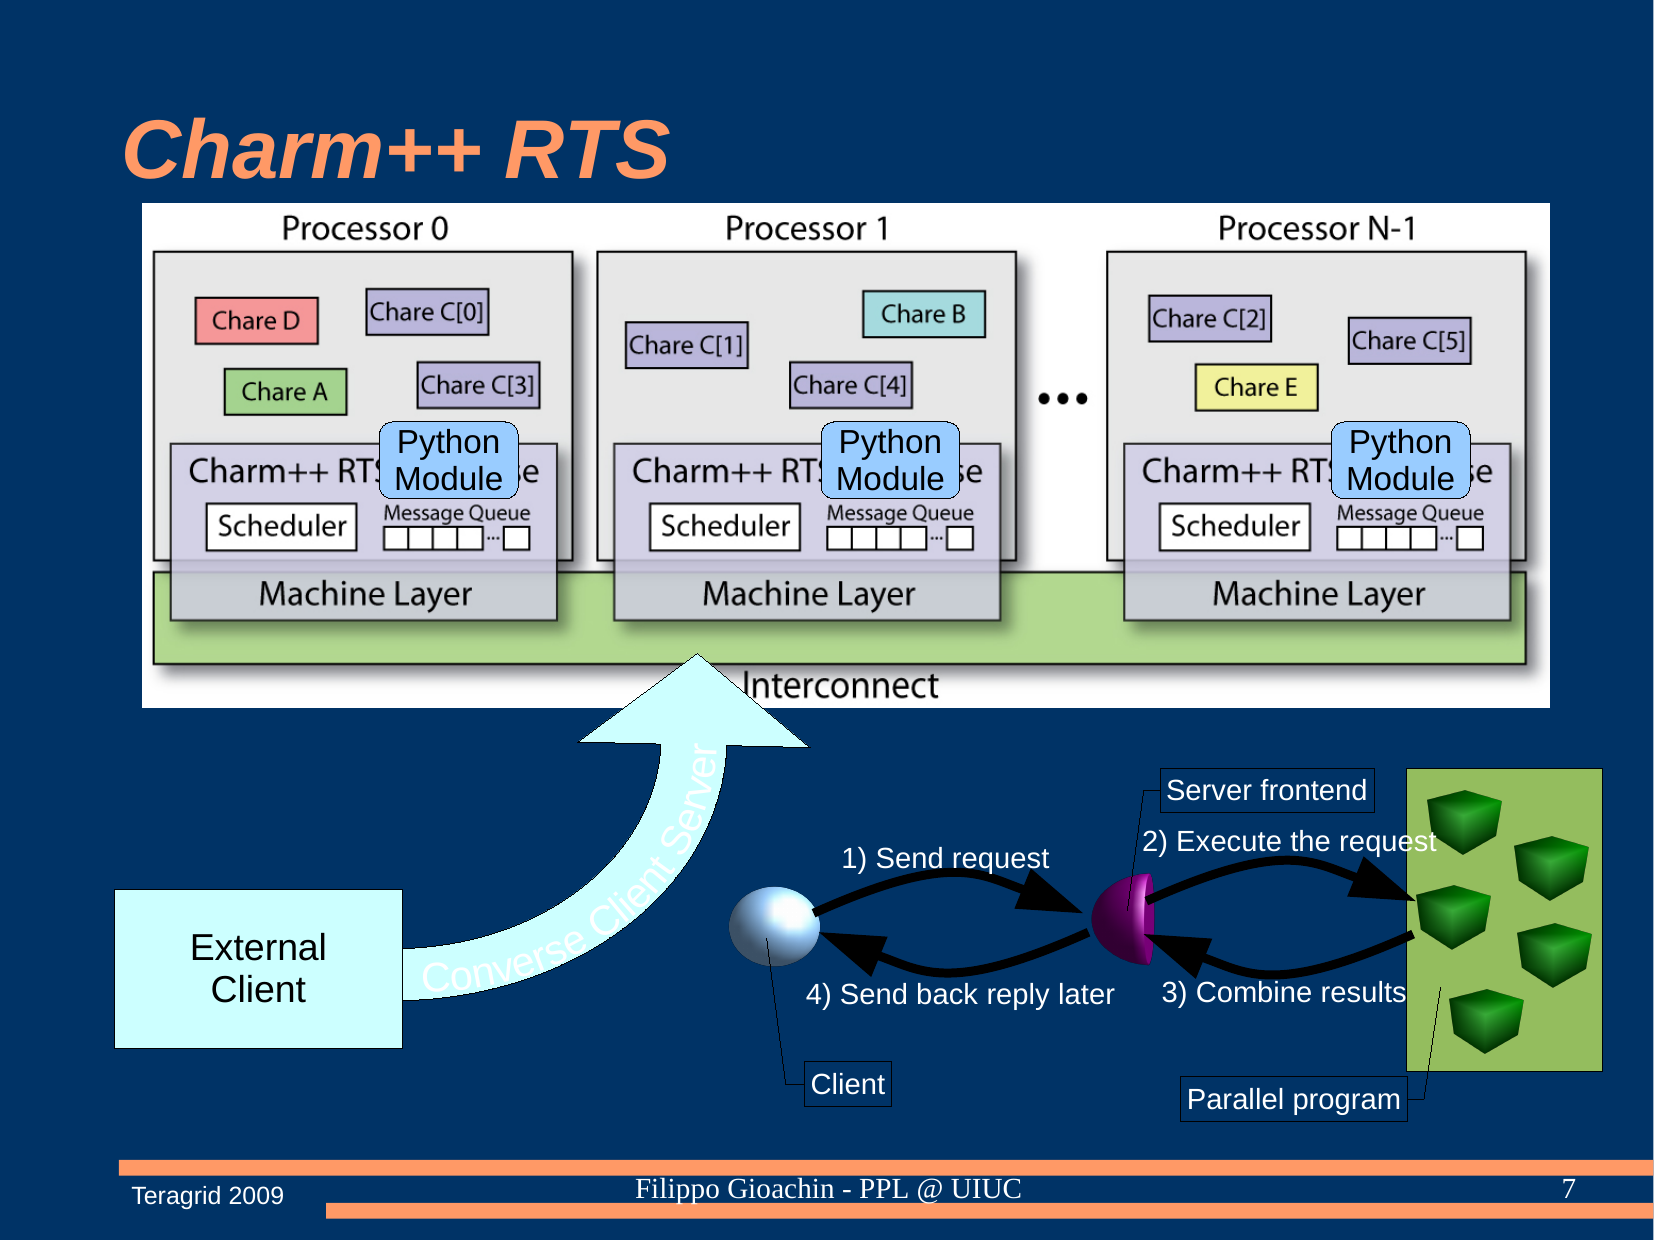

# Charm++ RTS
Python
Module
Python
Module
Python
Module
Converse Client Server
External
Client
2) Execute the request
1) Send request
3) Combine results
4) Send back reply later
7
Filippo Gioachin - PPL @ UIUC